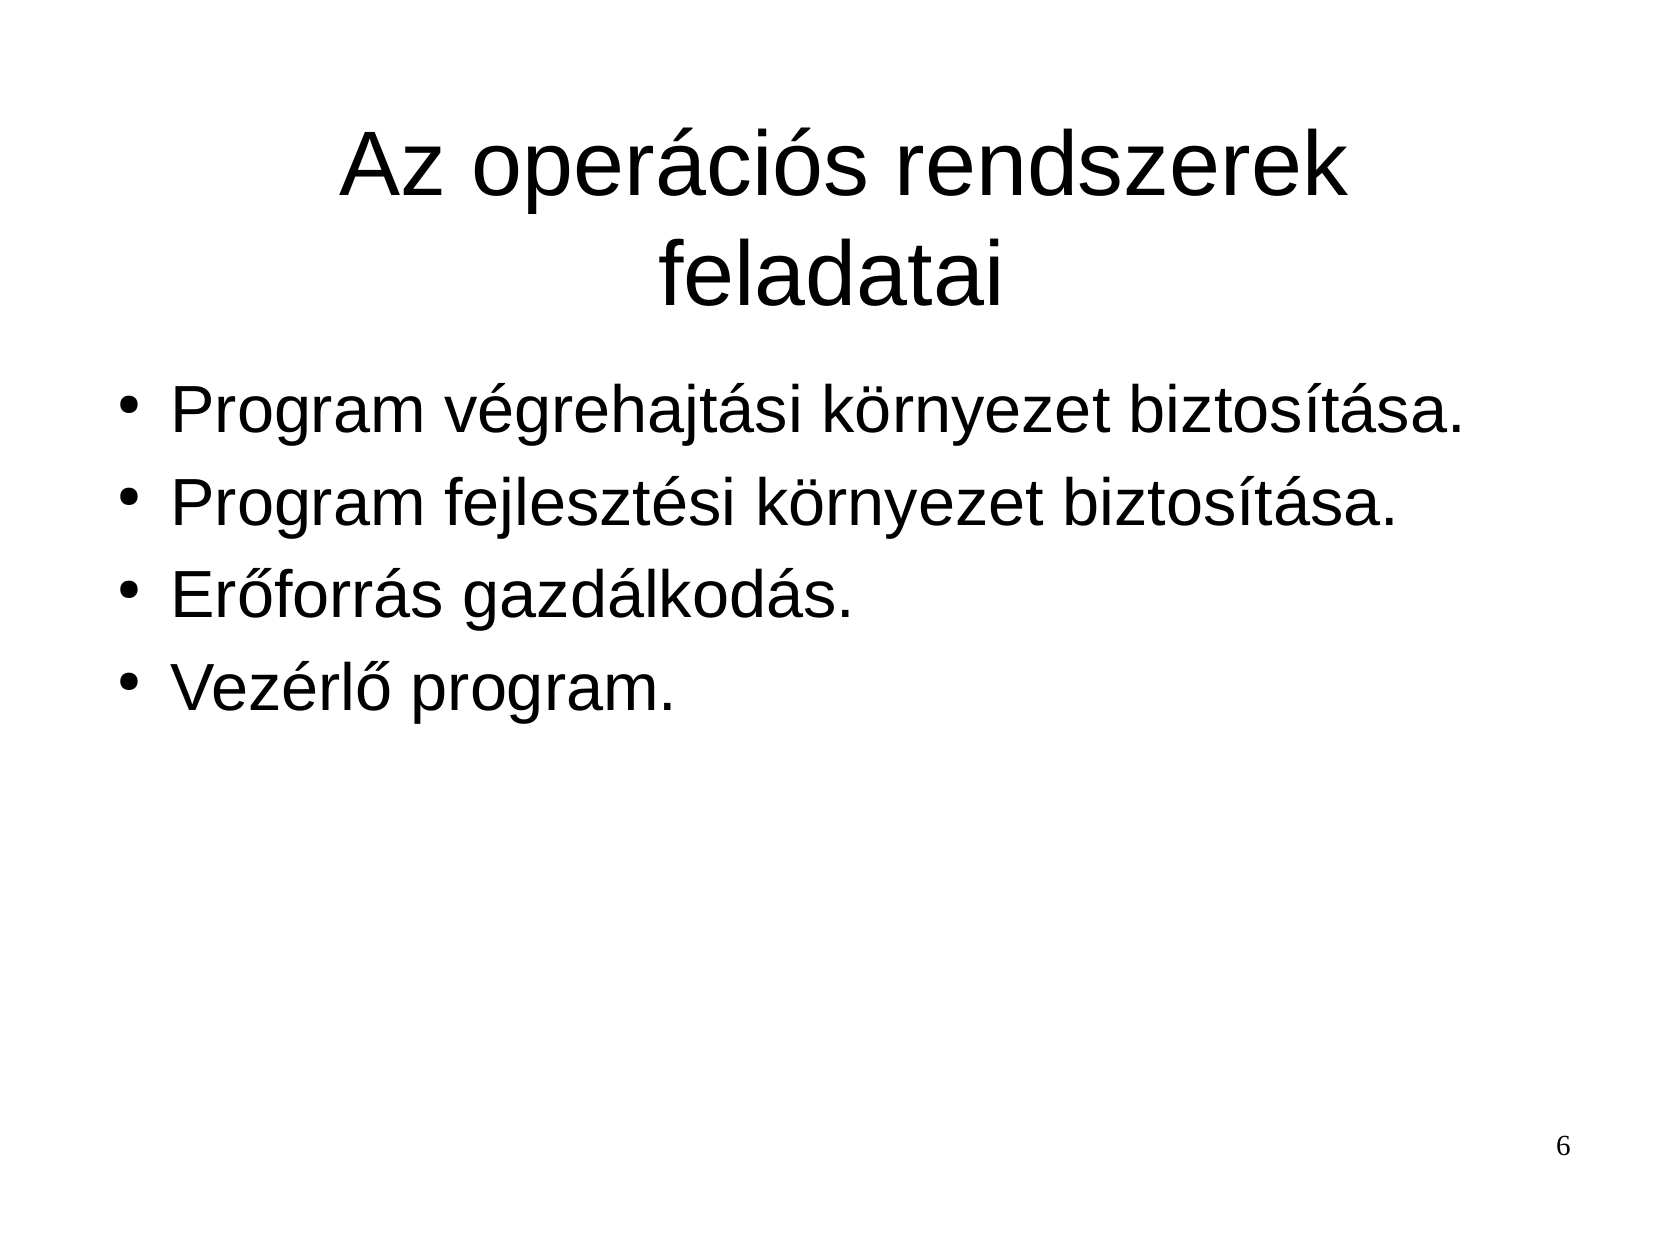

# Az operációs rendszerek feladatai
Program végrehajtási környezet biztosítása.
Program fejlesztési környezet biztosítása.
Erőforrás gazdálkodás.
Vezérlő program.
6